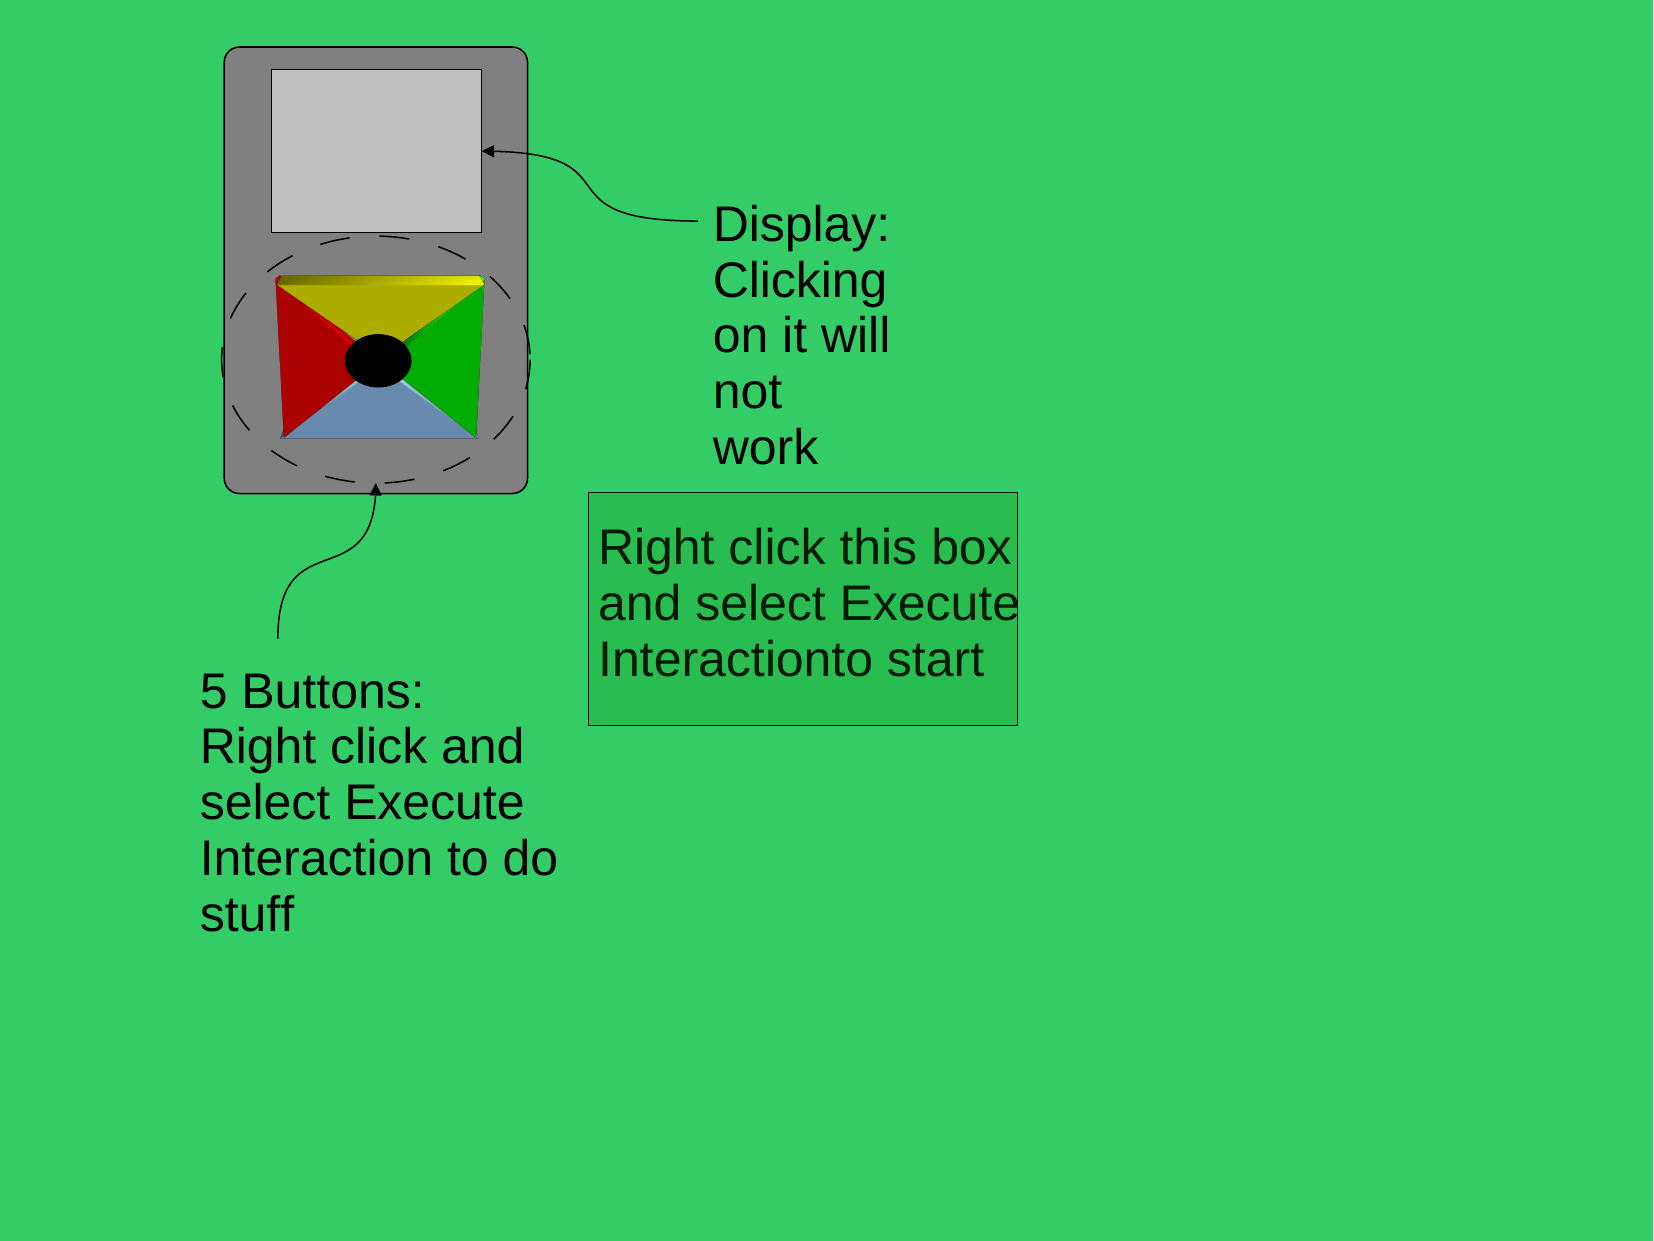

Display:
Clicking on it will not work
Right click this box and select Execute Interactionto start
5 Buttons:
Right click and select Execute Interaction to do stuff